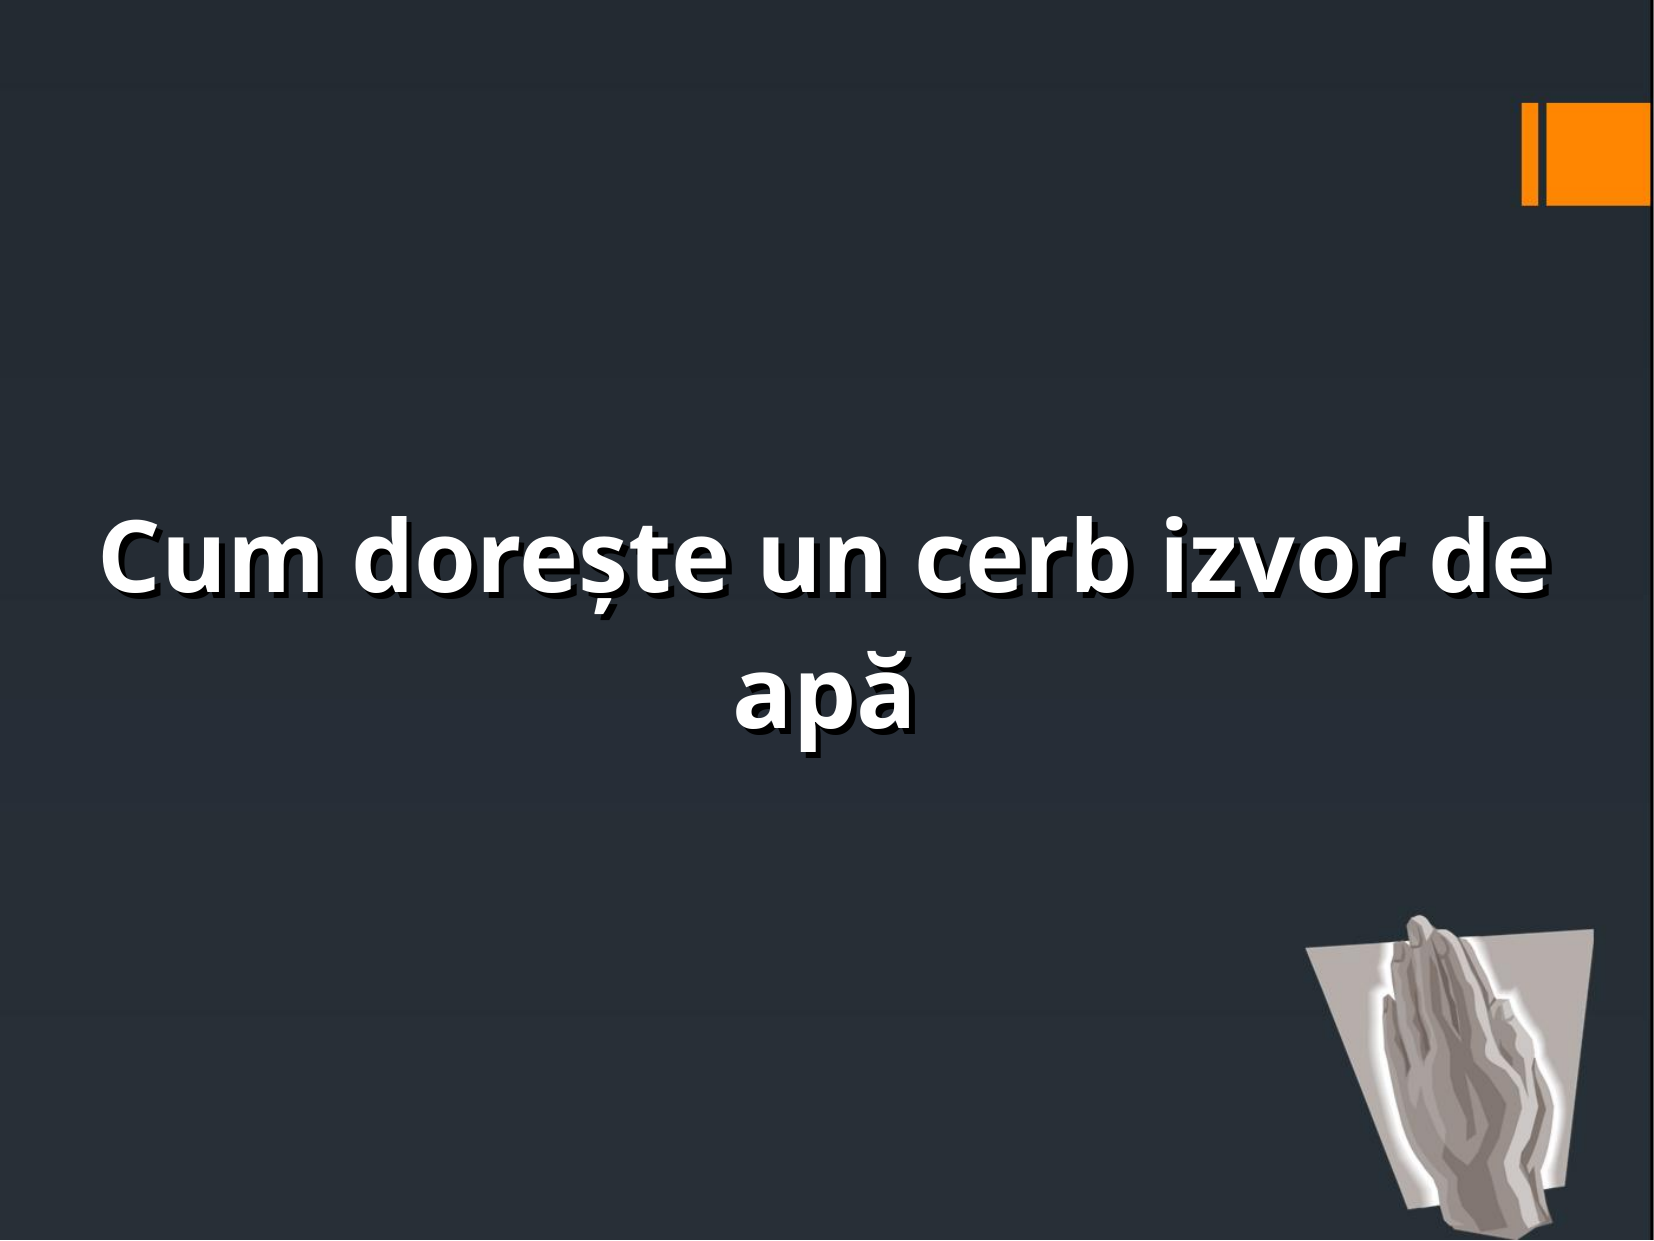

Cum doreşte un cerb izvor de apă